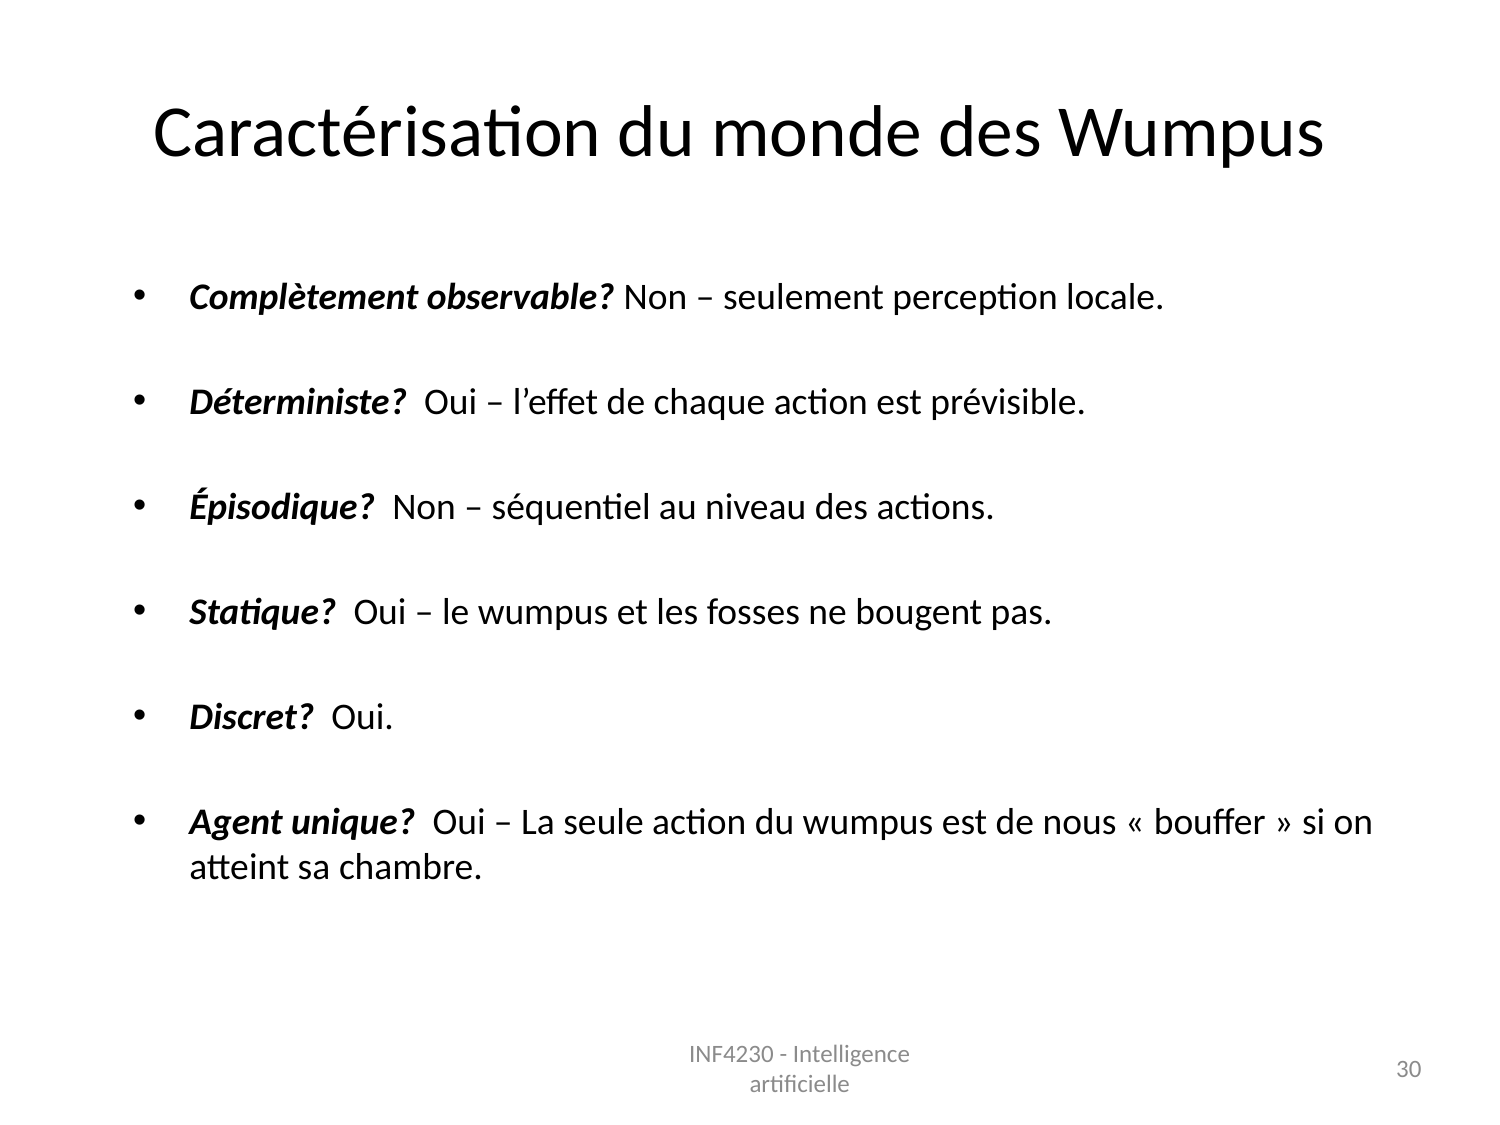

# Caractérisation du monde des Wumpus
Complètement observable? Non – seulement perception locale.
Déterministe? Oui – l’effet de chaque action est prévisible.
Épisodique? Non – séquentiel au niveau des actions.
Statique? Oui – le wumpus et les fosses ne bougent pas.
Discret? Oui.
Agent unique? Oui – La seule action du wumpus est de nous « bouffer » si on atteint sa chambre.
INF4230 - Intelligence artificielle